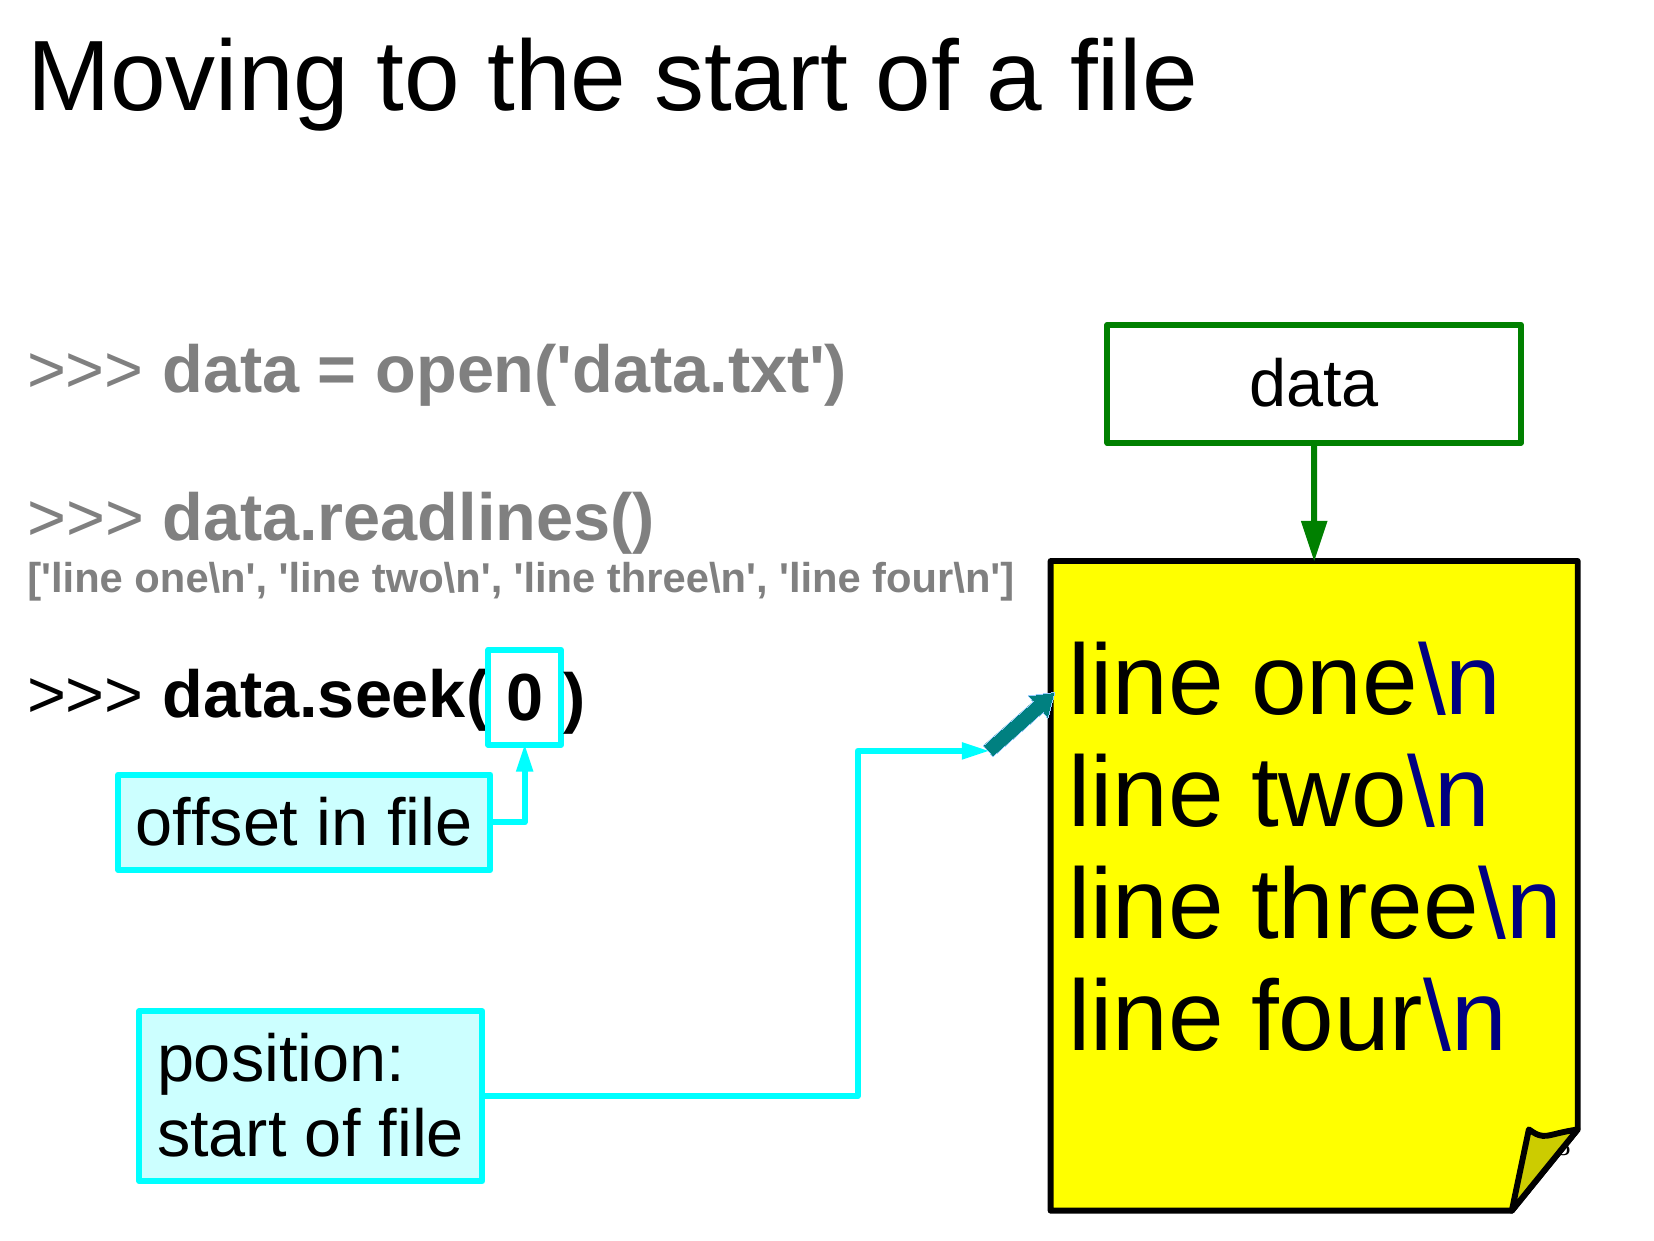

Moving to the start of a file
>>> data = open('data.txt')
data
>>> data.readlines()
['line one\n', 'line two\n', 'line three\n', 'line four\n']
line one\n
line two\n
line three\n
line four\n
>>> data.seek(
0
)
offset in file
position:
start of file
48